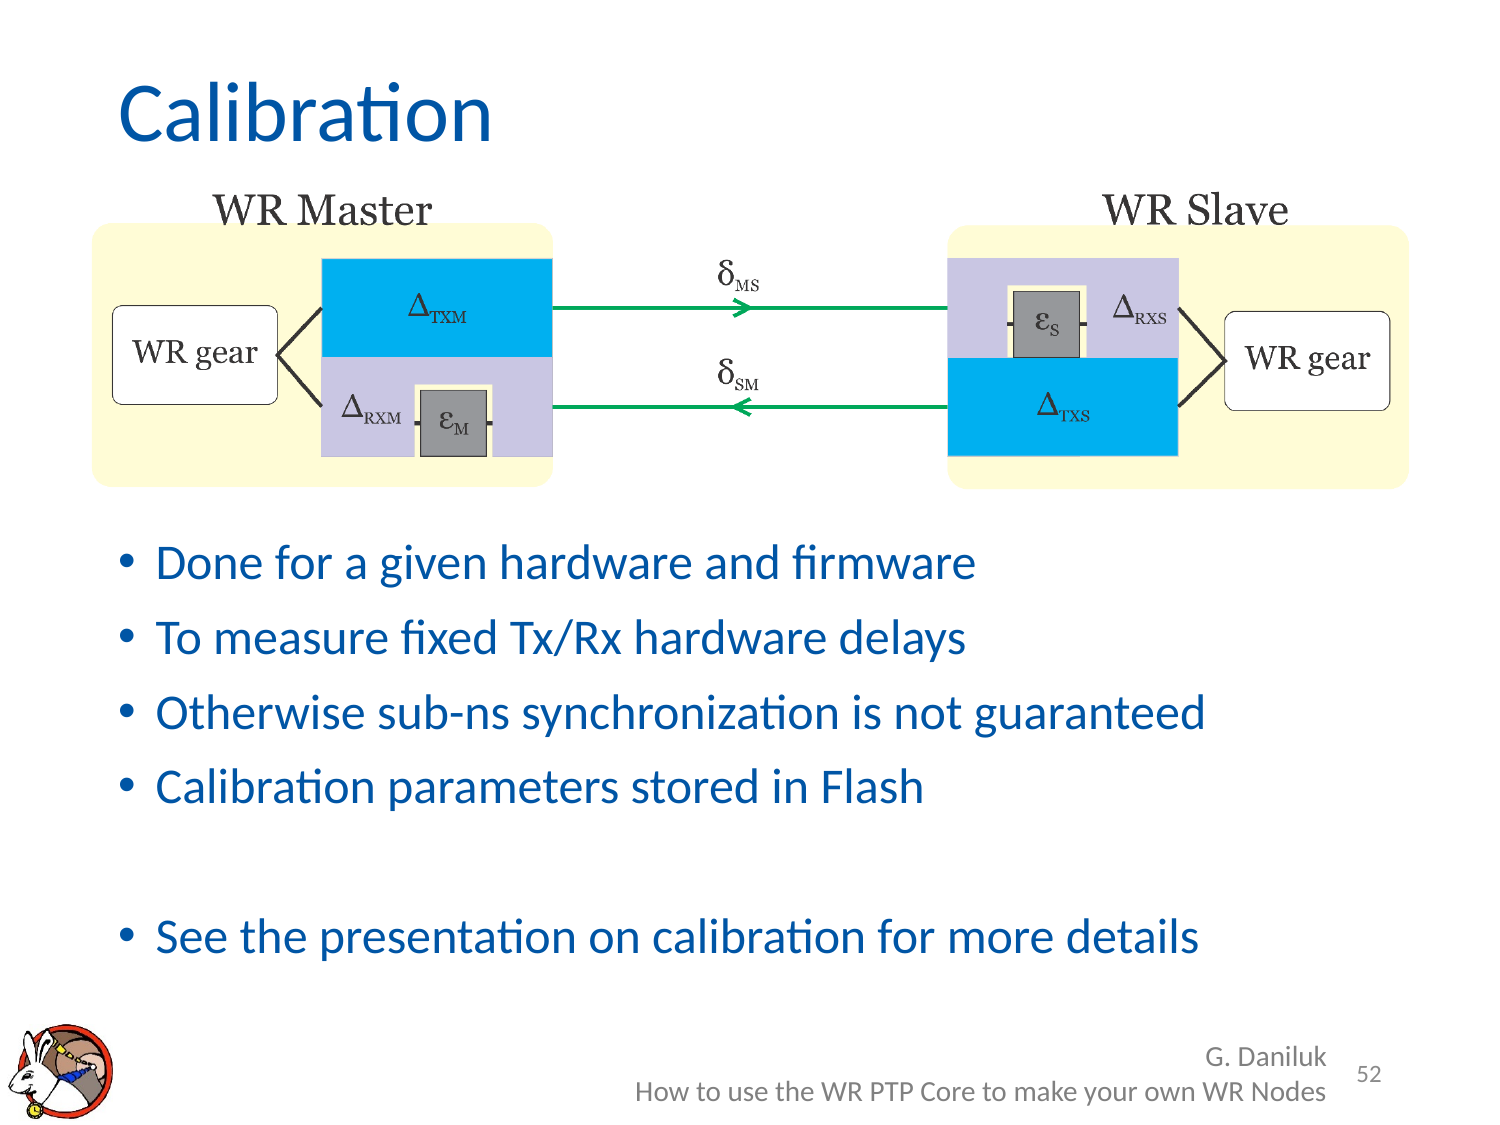

# Calibration
Done for a given hardware and firmware
To measure fixed Tx/Rx hardware delays
Otherwise sub-ns synchronization is not guaranteed
Calibration parameters stored in Flash
See the presentation on calibration for more details
G. Daniluk
How to use the WR PTP Core to make your own WR Nodes